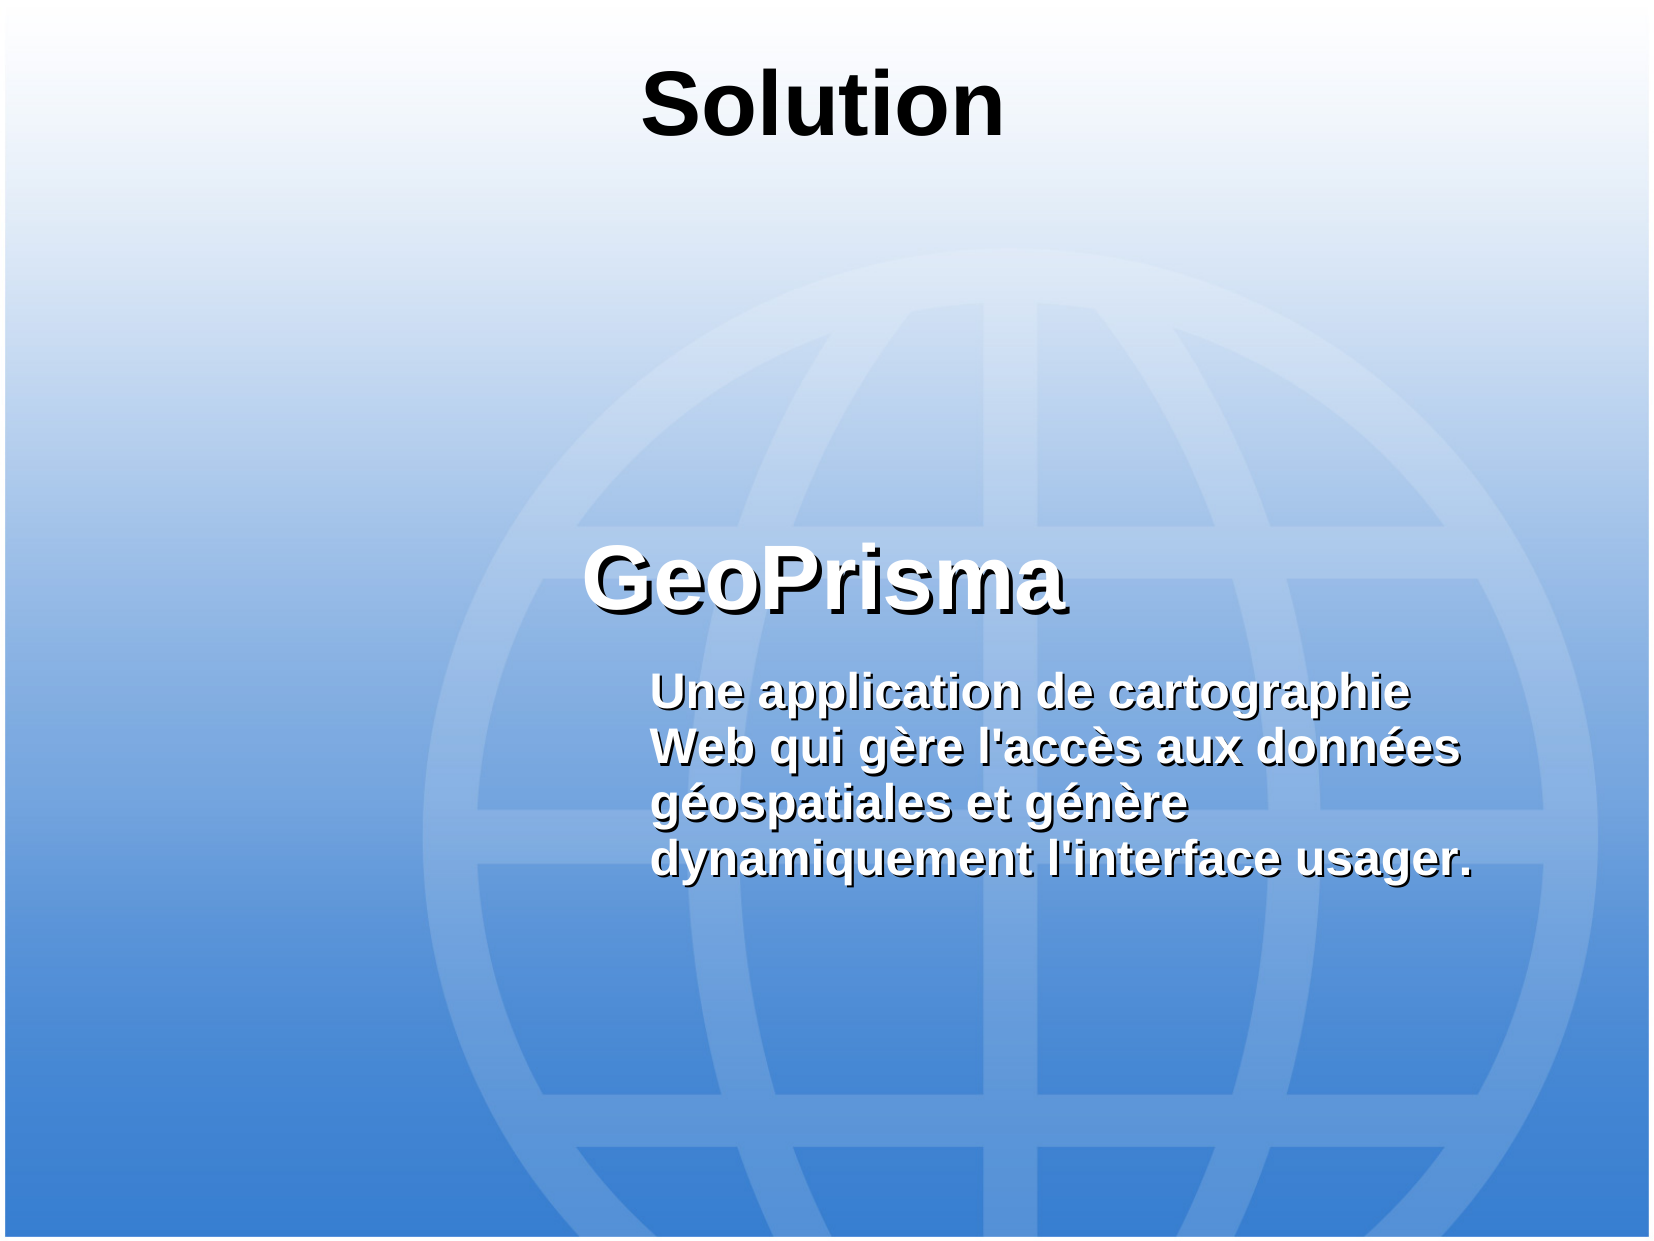

Solution
# GeoPrisma
Une application de cartographie Web qui gère l'accès aux données géospatiales et génère dynamiquement l'interface usager.